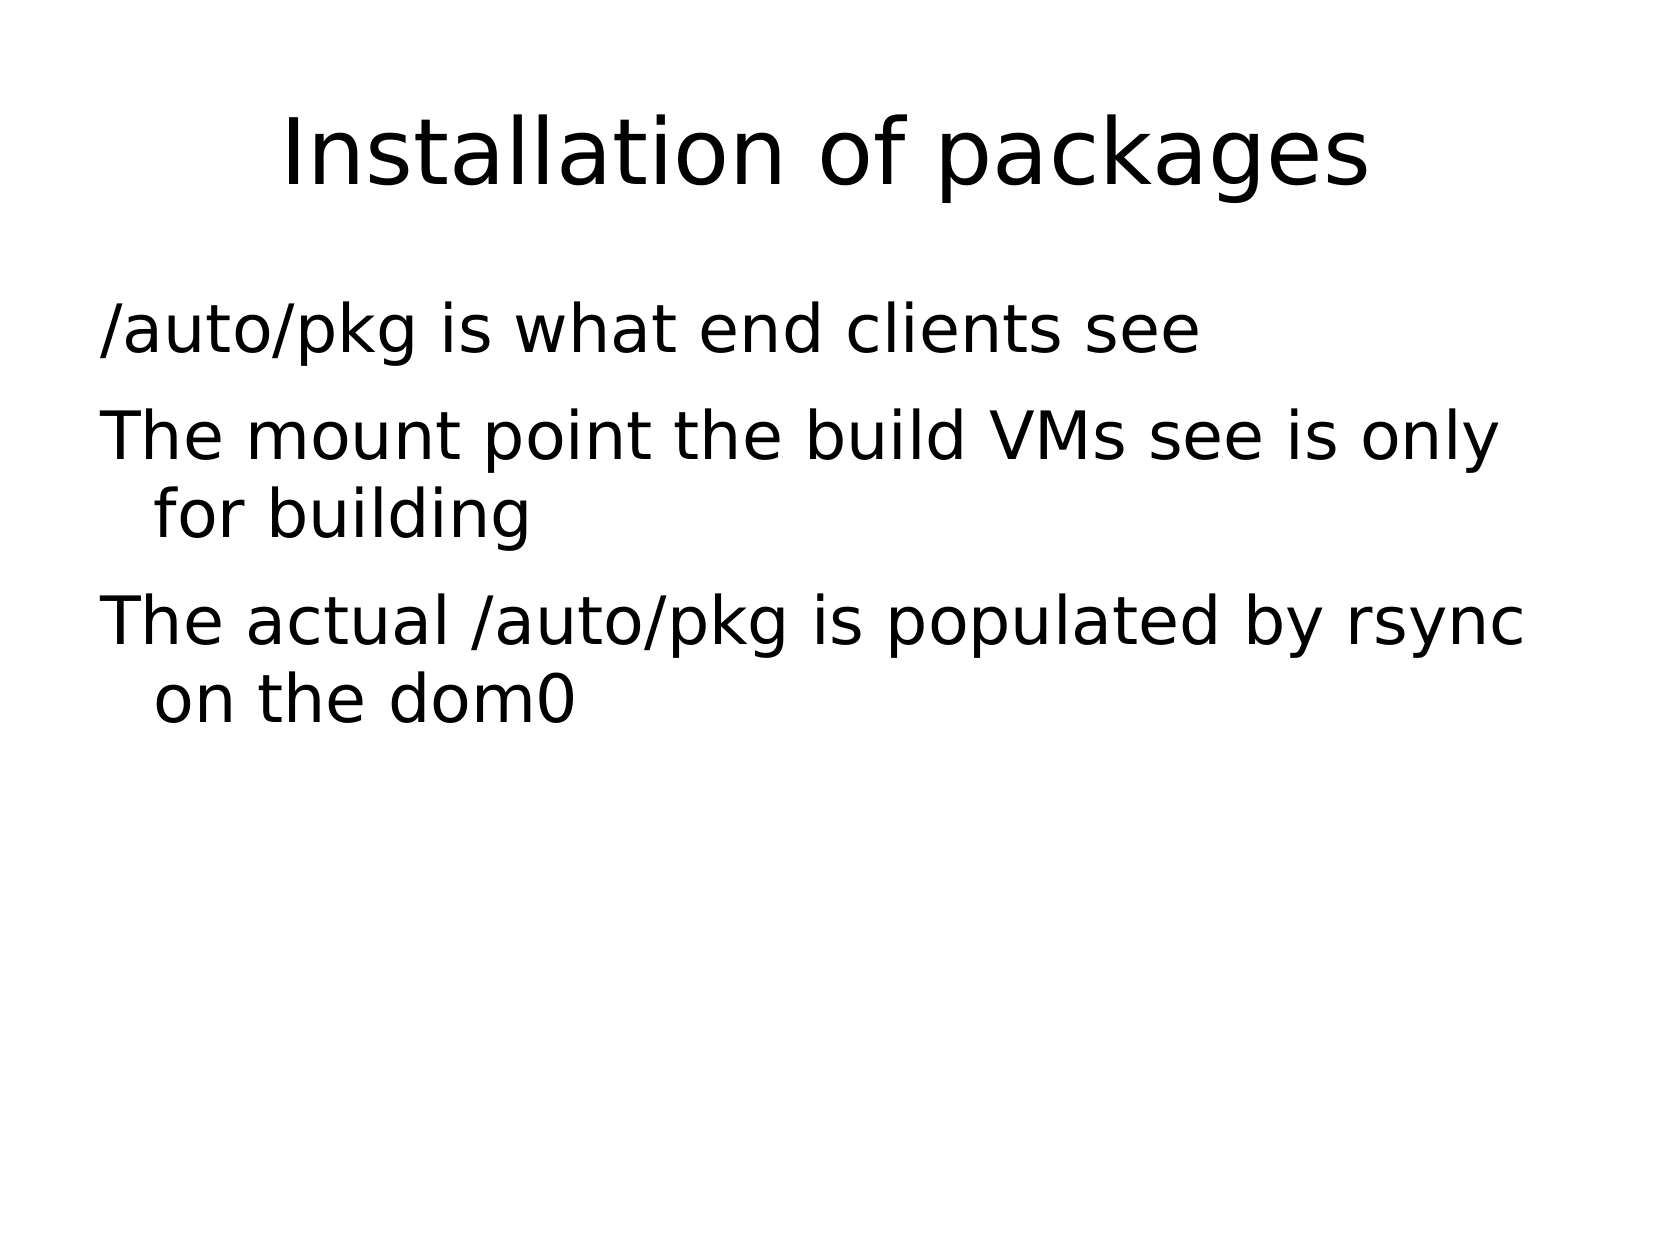

# Installation of packages
/auto/pkg is what end clients see
The mount point the build VMs see is only for building
The actual /auto/pkg is populated by rsync on the dom0